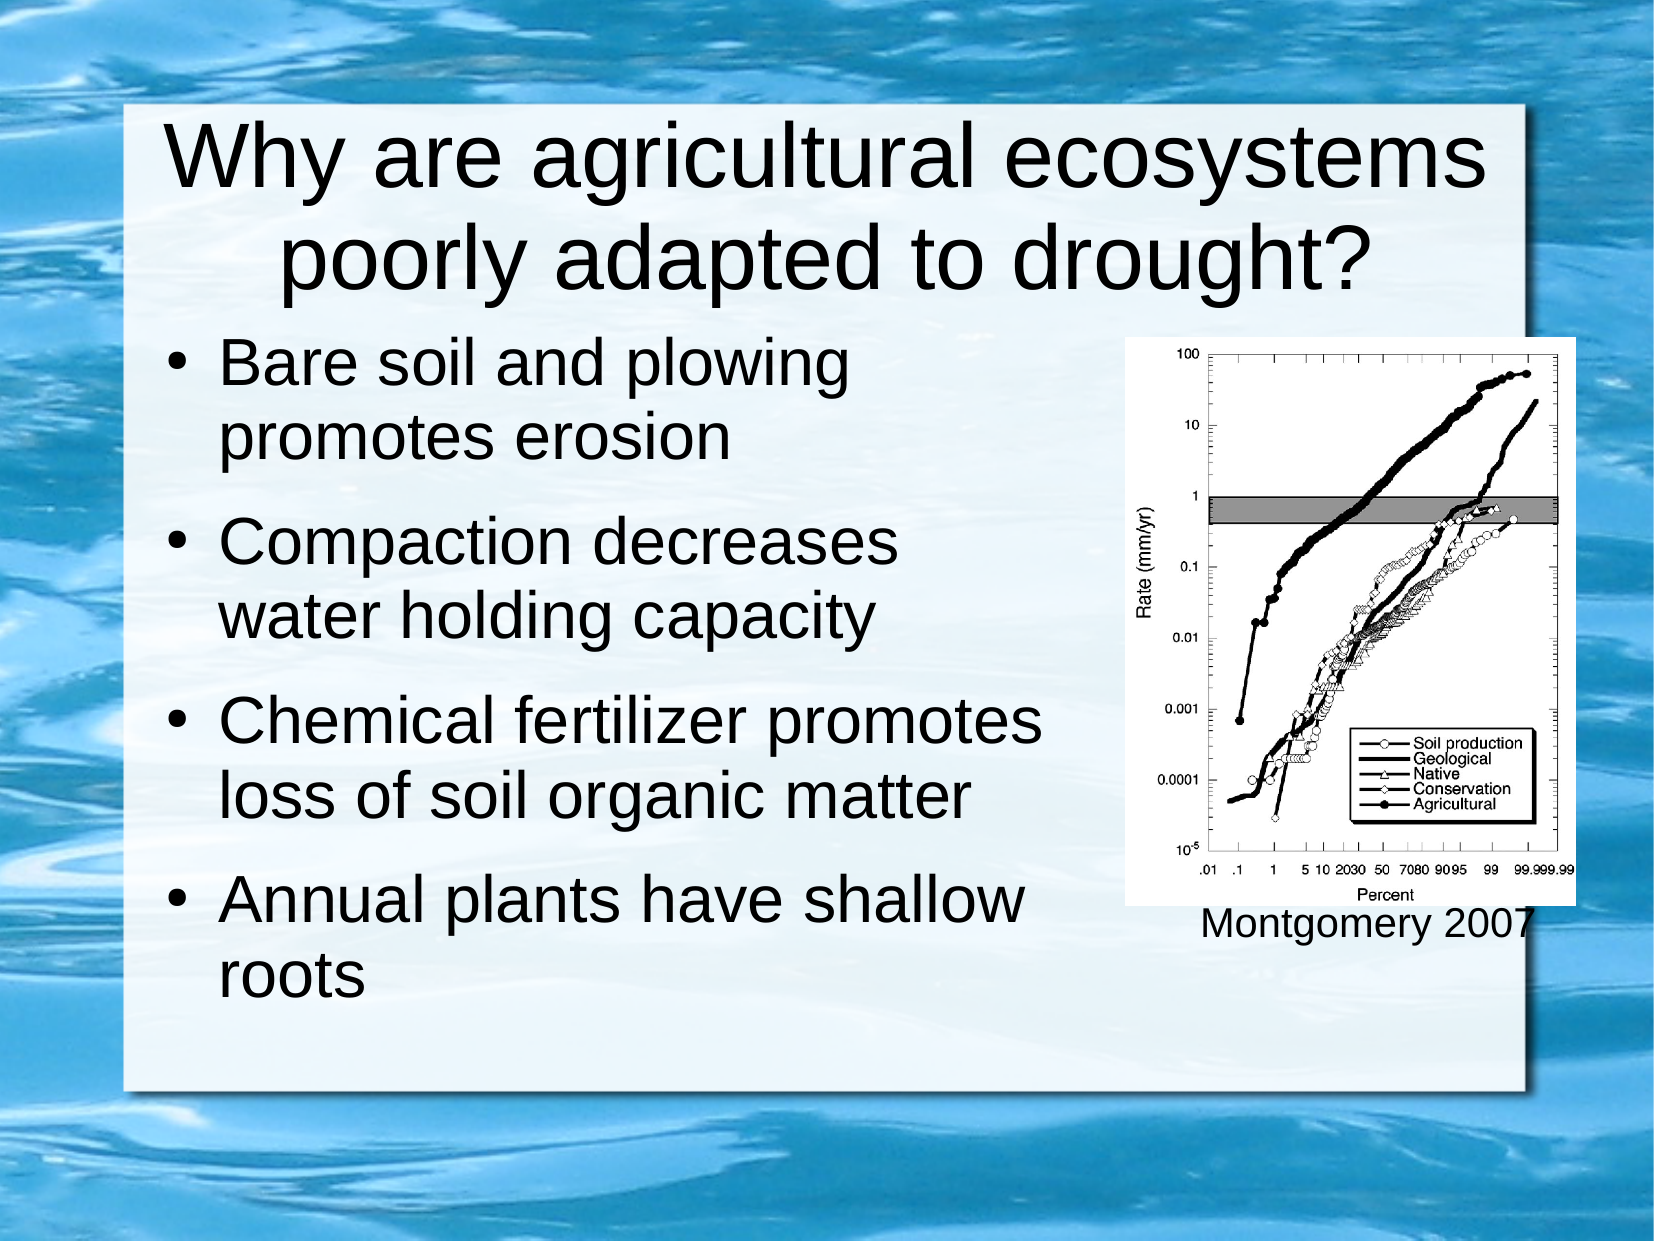

# Why are agricultural ecosystems poorly adapted to drought?
Bare soil and plowing promotes erosion
Compaction decreases water holding capacity
Chemical fertilizer promotes loss of soil organic matter
Annual plants have shallow roots
Montgomery 2007